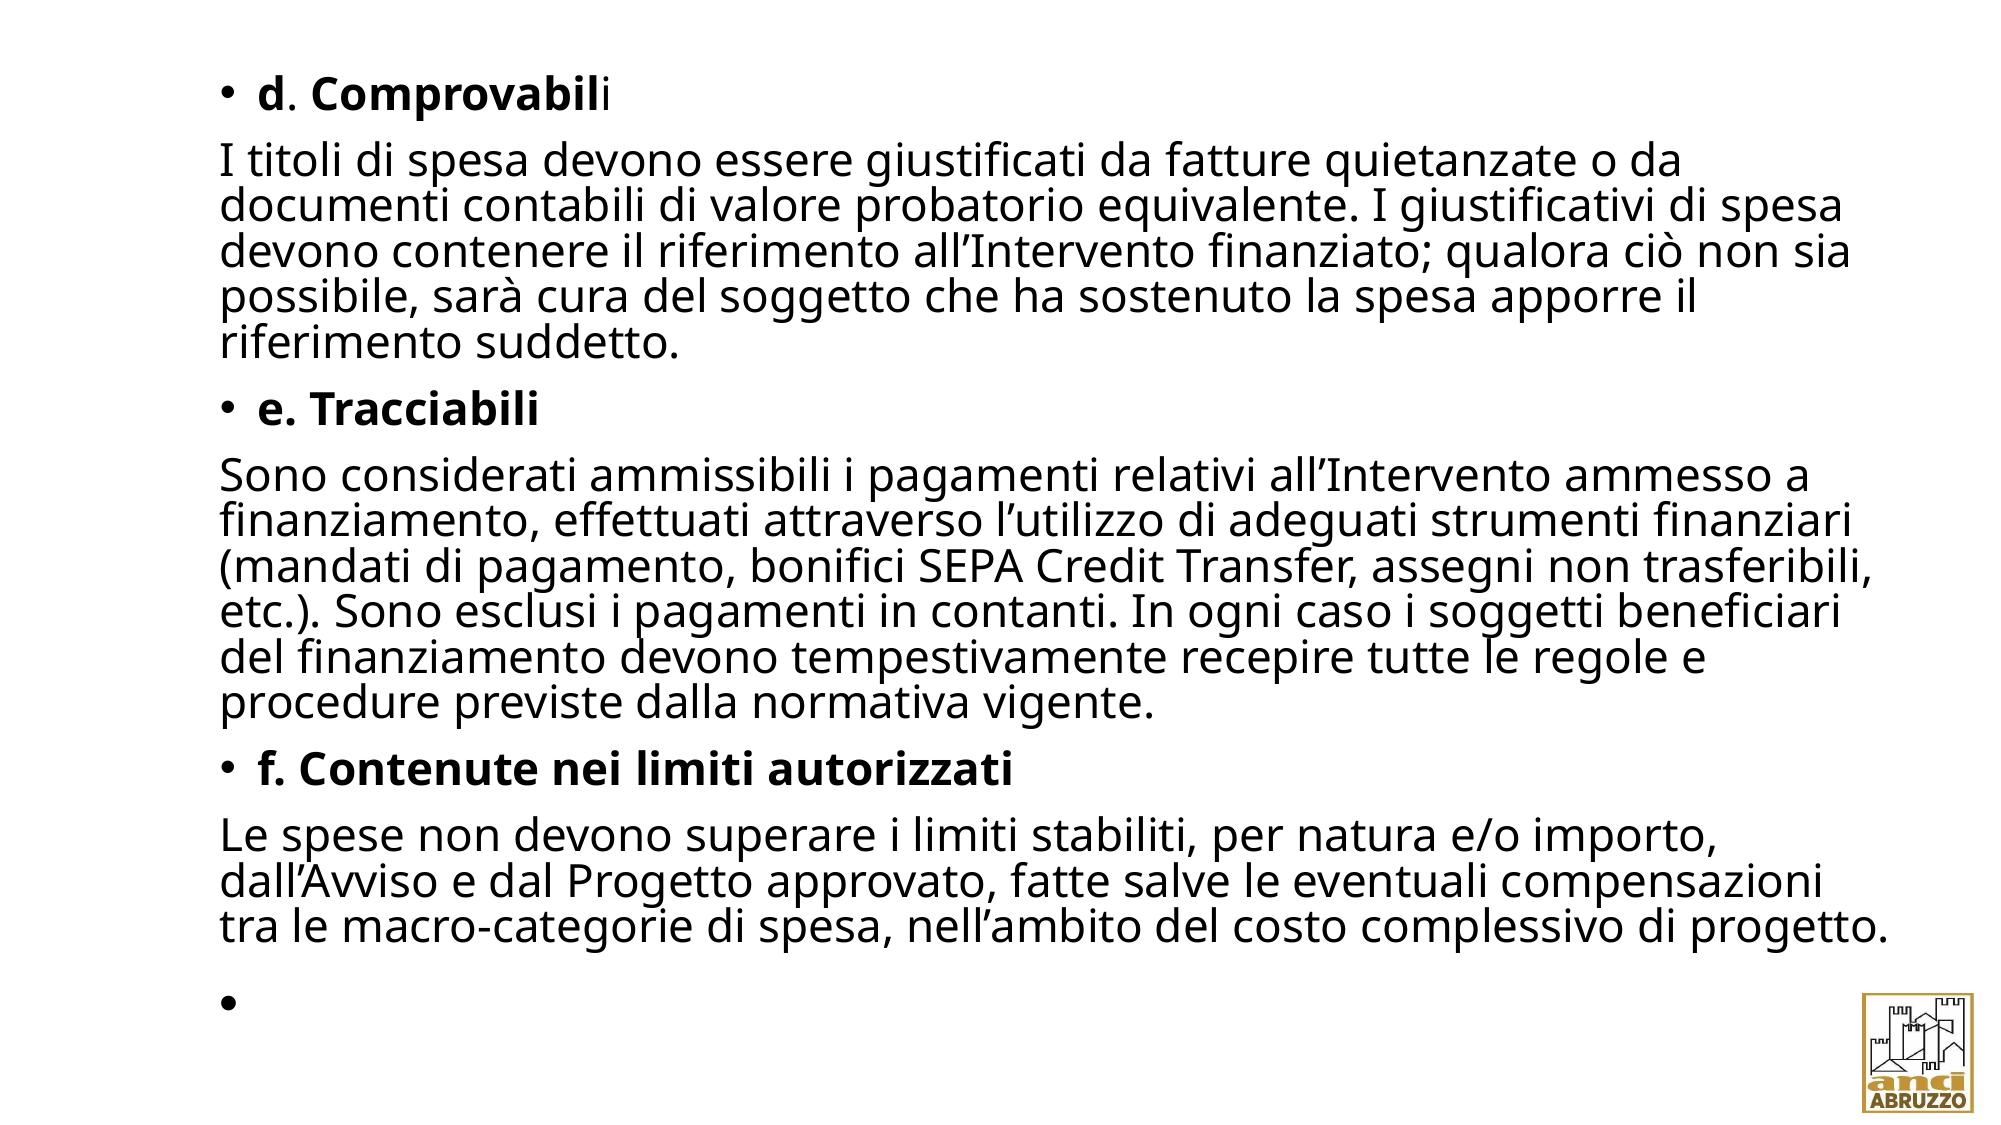

# d. Comprovabili
I titoli di spesa devono essere giustificati da fatture quietanzate o da documenti contabili di valore probatorio equivalente. I giustificativi di spesa devono contenere il riferimento all’Intervento finanziato; qualora ciò non sia possibile, sarà cura del soggetto che ha sostenuto la spesa apporre il riferimento suddetto.
e. Tracciabili
Sono considerati ammissibili i pagamenti relativi all’Intervento ammesso a finanziamento, effettuati attraverso l’utilizzo di adeguati strumenti finanziari (mandati di pagamento, bonifici SEPA Credit Transfer, assegni non trasferibili, etc.). Sono esclusi i pagamenti in contanti. In ogni caso i soggetti beneficiari del finanziamento devono tempestivamente recepire tutte le regole e procedure previste dalla normativa vigente.
f. Contenute nei limiti autorizzati
Le spese non devono superare i limiti stabiliti, per natura e/o importo, dall’Avviso e dal Progetto approvato, fatte salve le eventuali compensazioni tra le macro-categorie di spesa, nell’ambito del costo complessivo di progetto.